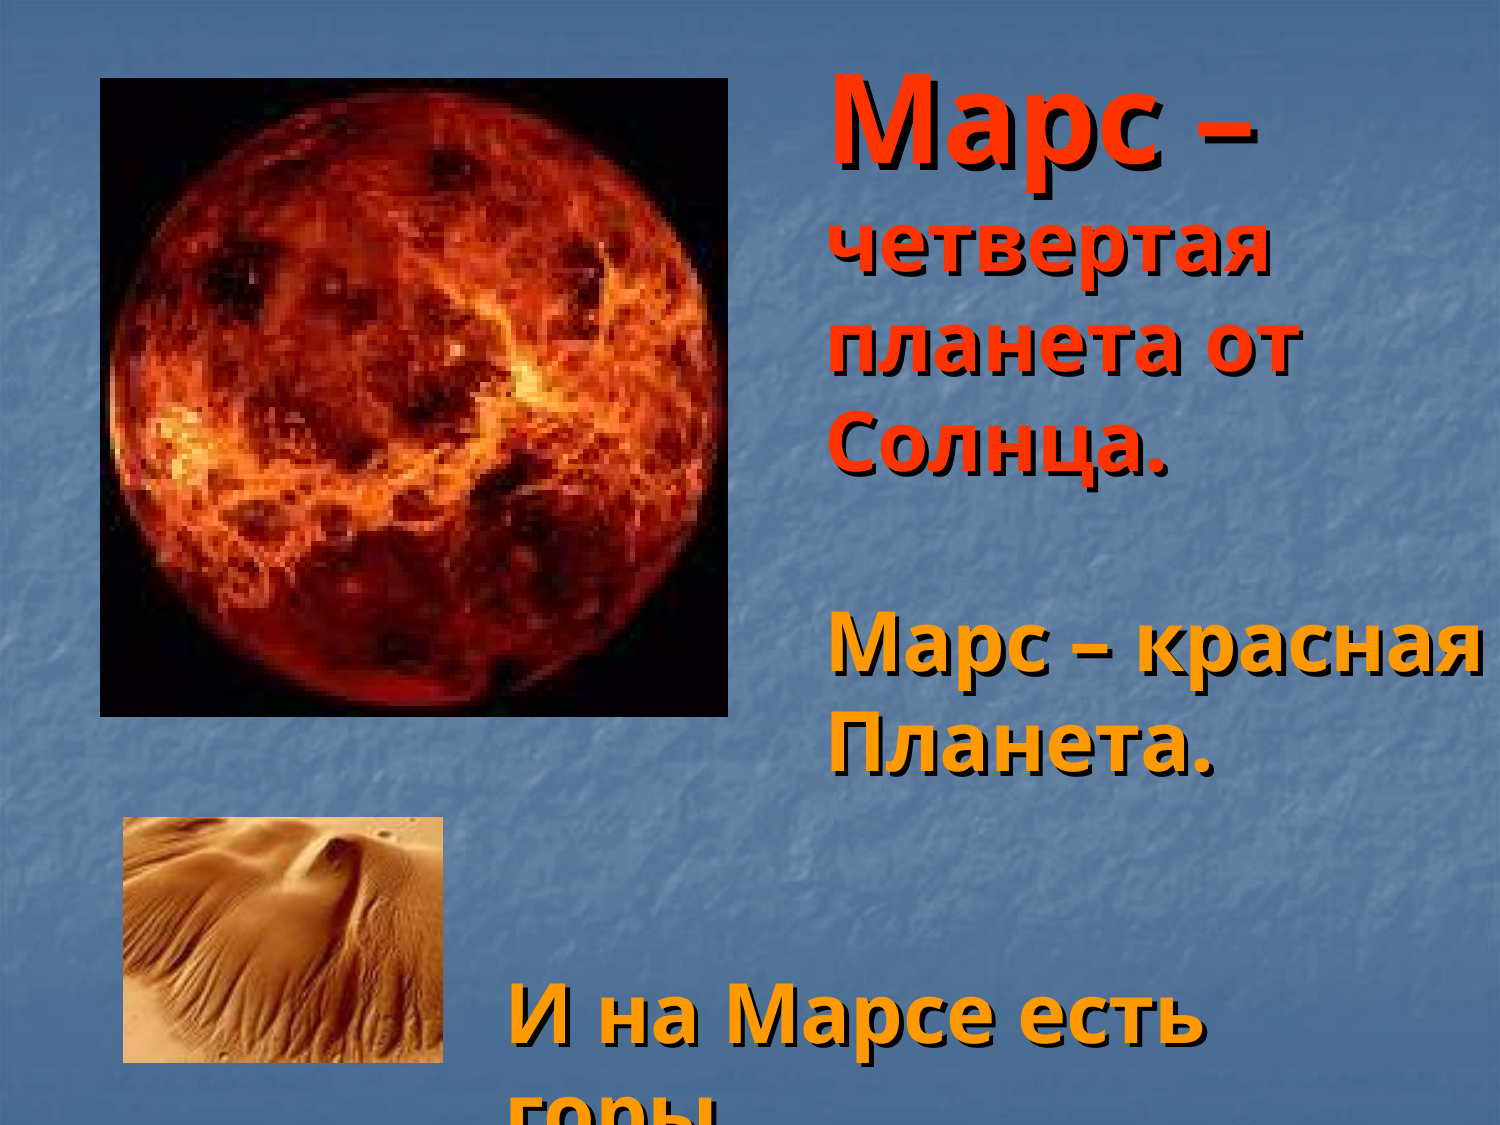

Марс –
четвертая
планета от
Солнца.
Марс – красная
Планета.
И на Марсе есть горы.